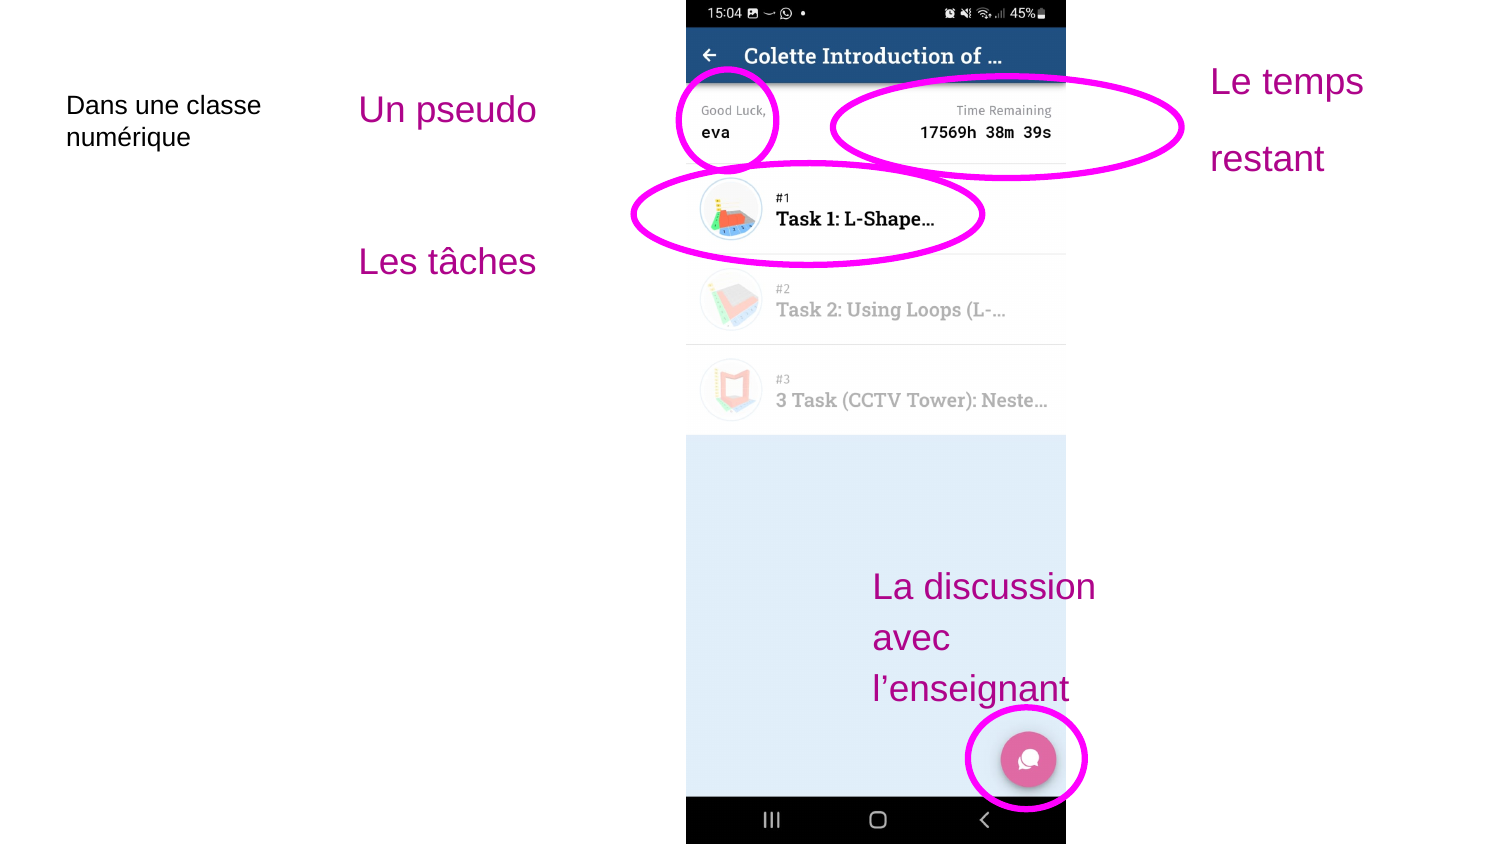

Le temps
restant
Un pseudo
Les tâches
# Dans une classe numérique
La discussion avec l’enseignant